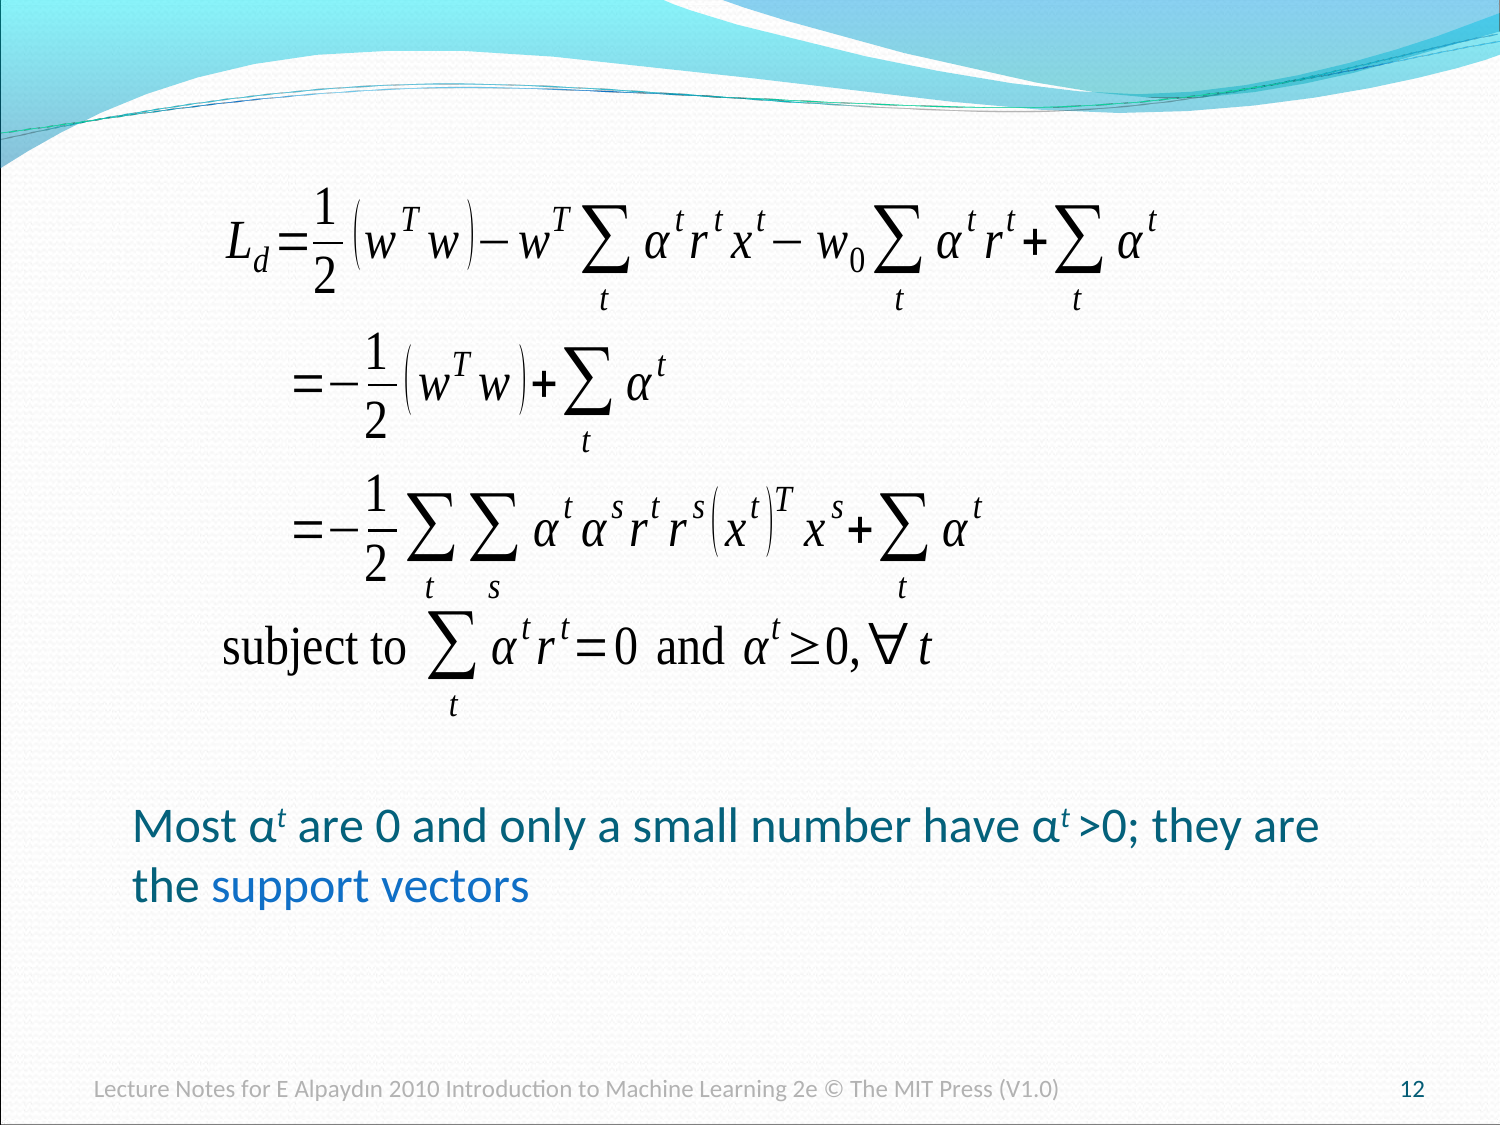

Most αt are 0 and only a small number have αt >0; they are the support vectors
Lecture Notes for E Alpaydın 2010 Introduction to Machine Learning 2e © The MIT Press (V1.0)